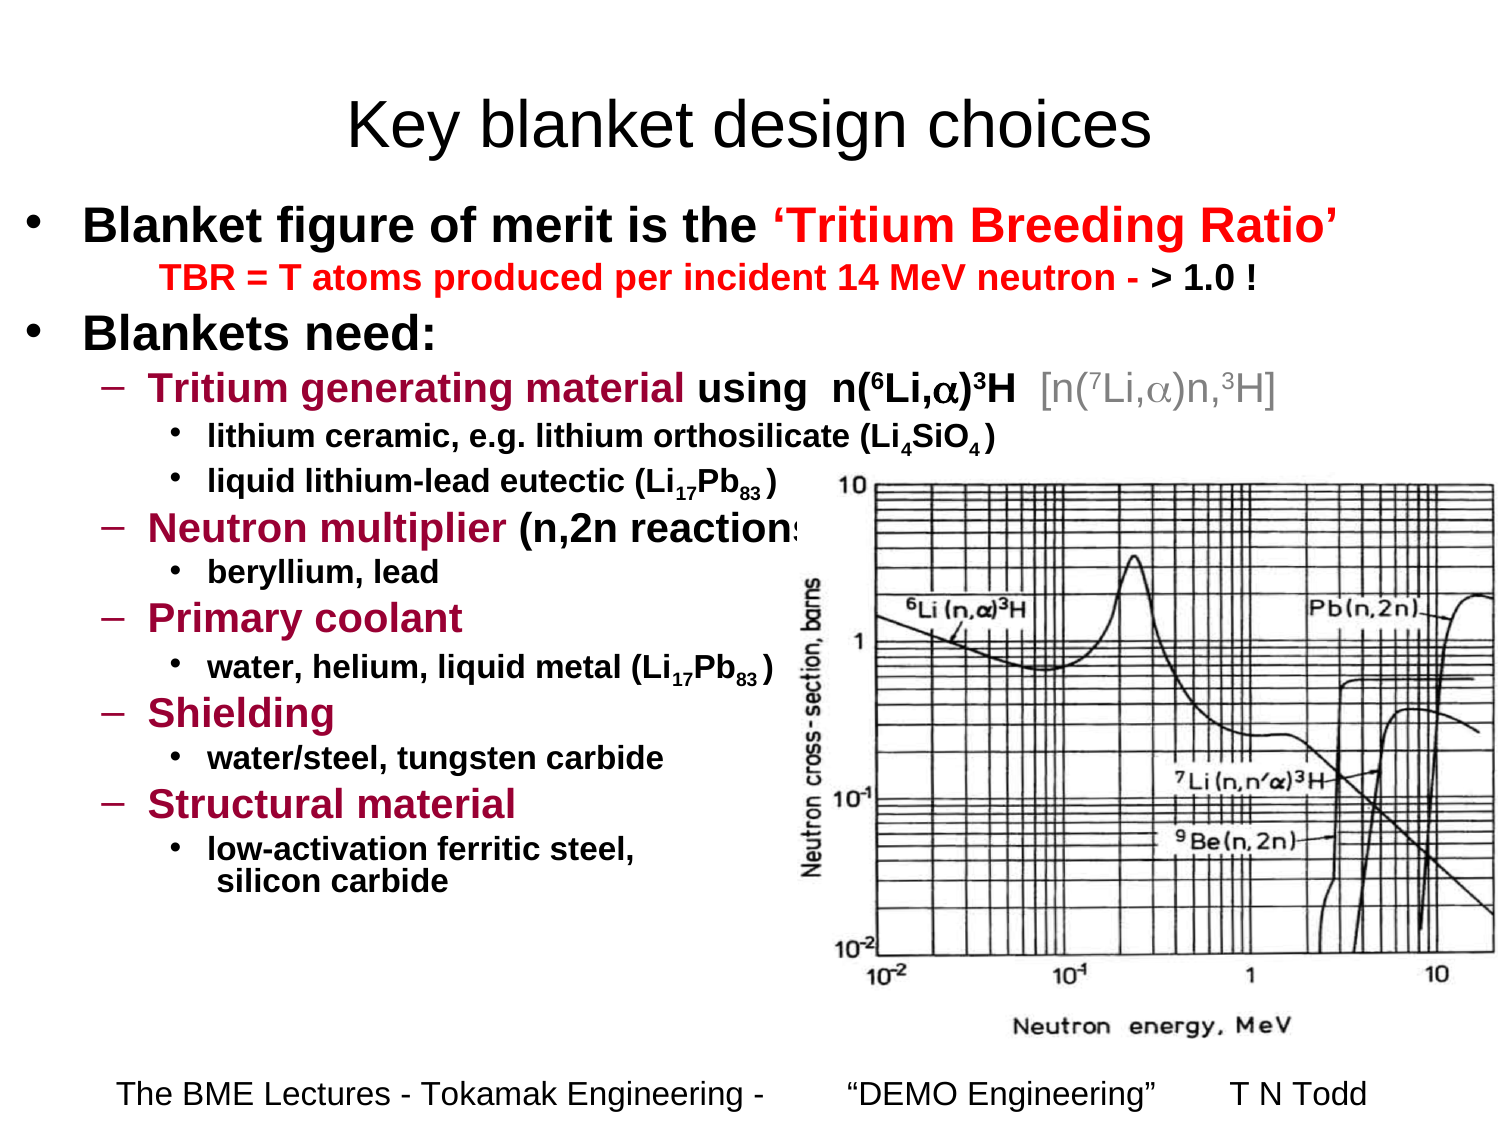

Key blanket design choices
Blanket figure of merit is the ‘Tritium Breeding Ratio’ 	 TBR = T atoms produced per incident 14 MeV neutron - > 1.0 !
Blankets need:
Tritium generating material using n(6Li,)3H [n(7Li,)n,3H]
lithium ceramic, e.g. lithium orthosilicate (Li4SiO4 )
liquid lithium-lead eutectic (Li17Pb83 )
Neutron multiplier (n,2n reactions)
beryllium, lead
Primary coolant
water, helium, liquid metal (Li17Pb83 )
Shielding
water/steel, tungsten carbide
Structural material
low-activation ferritic steel,
 silicon carbide